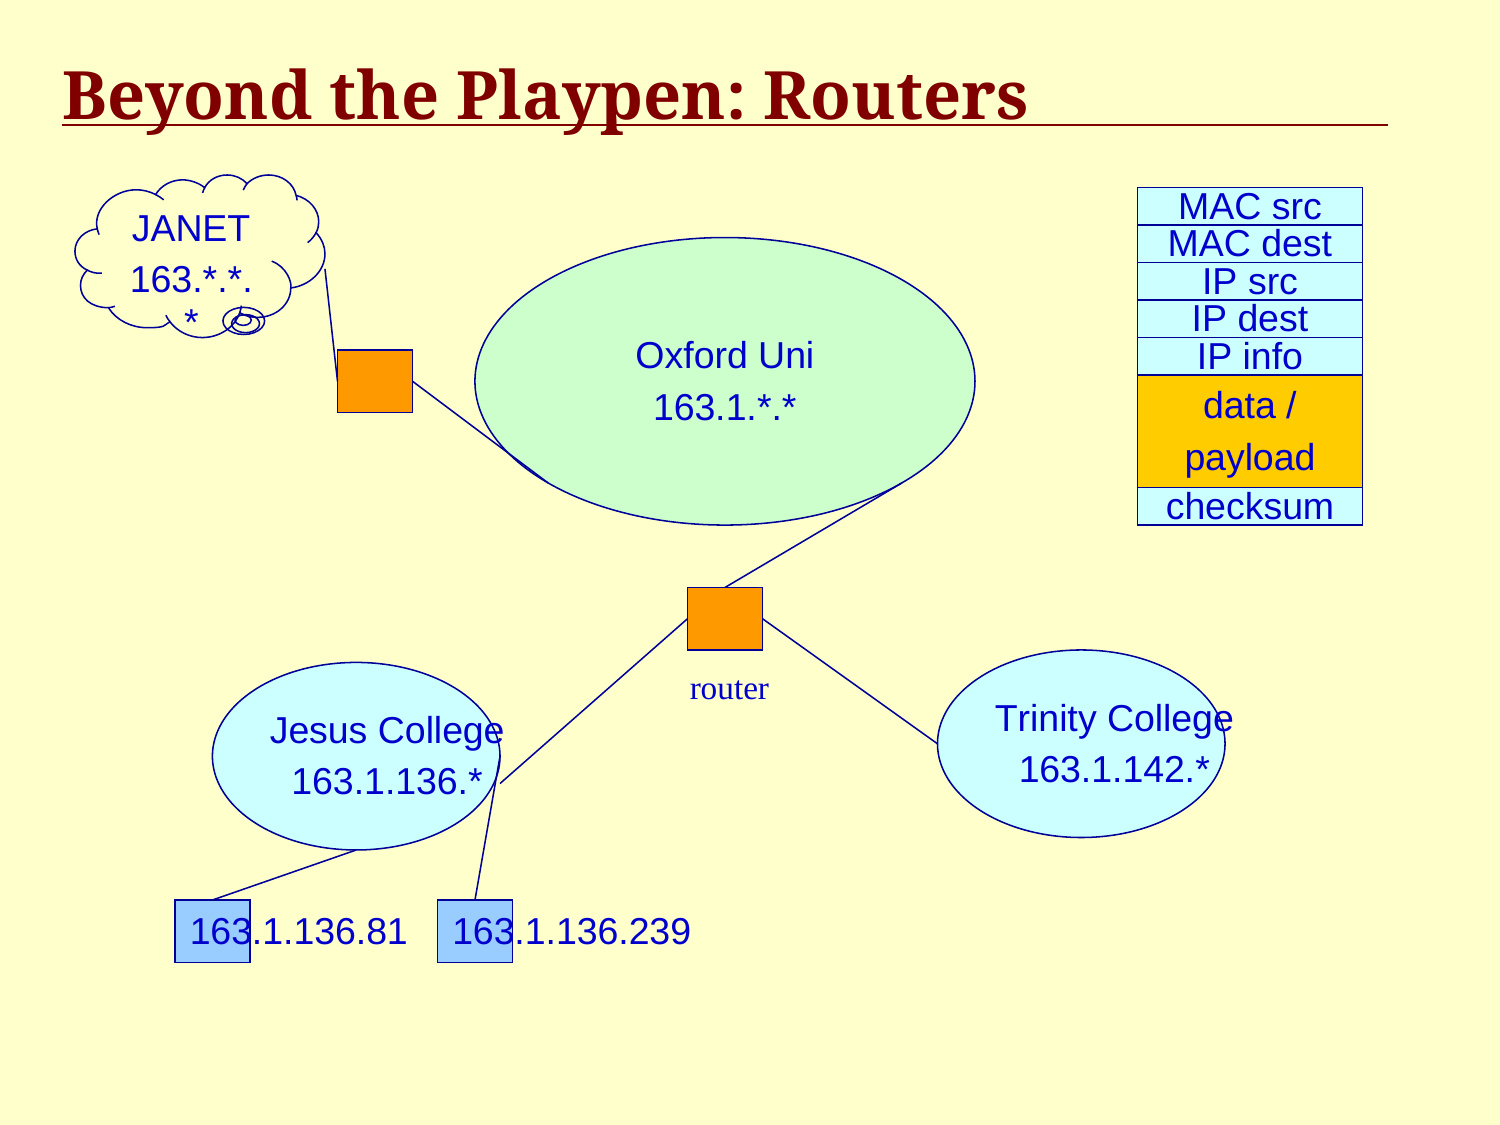

# Beyond the Playpen: Routers
JANET
163.*.*.*
MAC src
MAC dest
IP src
IP dest
IP info
data /
payload
checksum
Oxford Uni
163.1.*.*
Trinity College
163.1.142.*
Jesus College
163.1.136.*
router
163.1.136.81
163.1.136.239